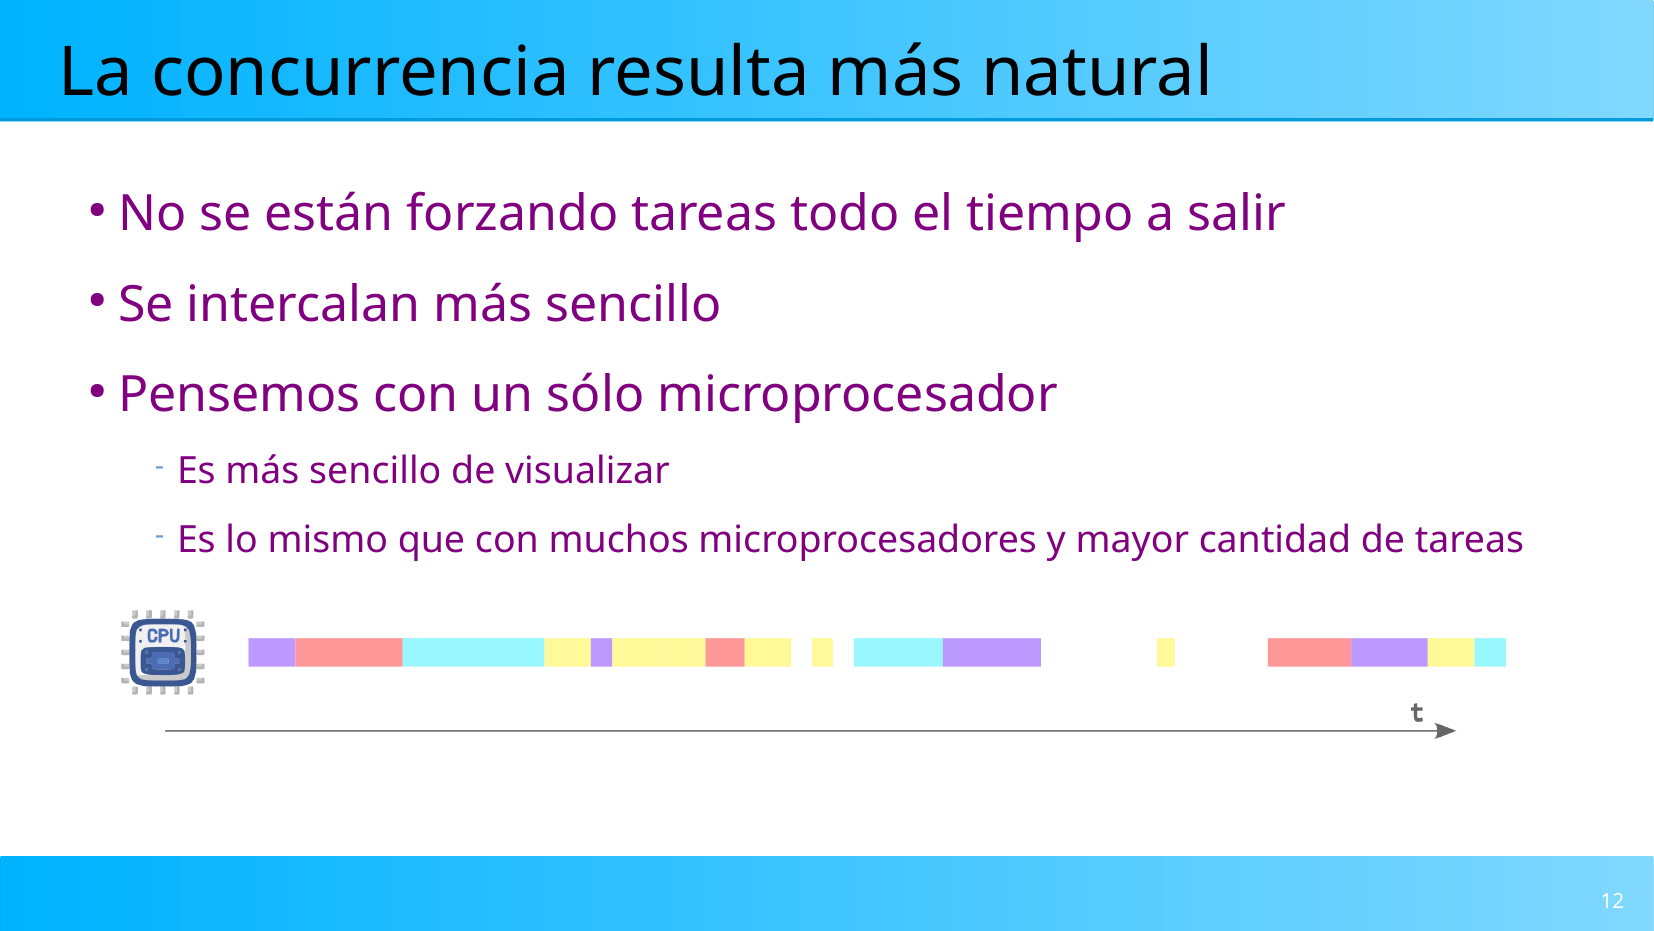

# La concurrencia resulta más natural
No se están forzando tareas todo el tiempo a salir
Se intercalan más sencillo
Pensemos con un sólo microprocesador
Es más sencillo de visualizar
Es lo mismo que con muchos microprocesadores y mayor cantidad de tareas
12